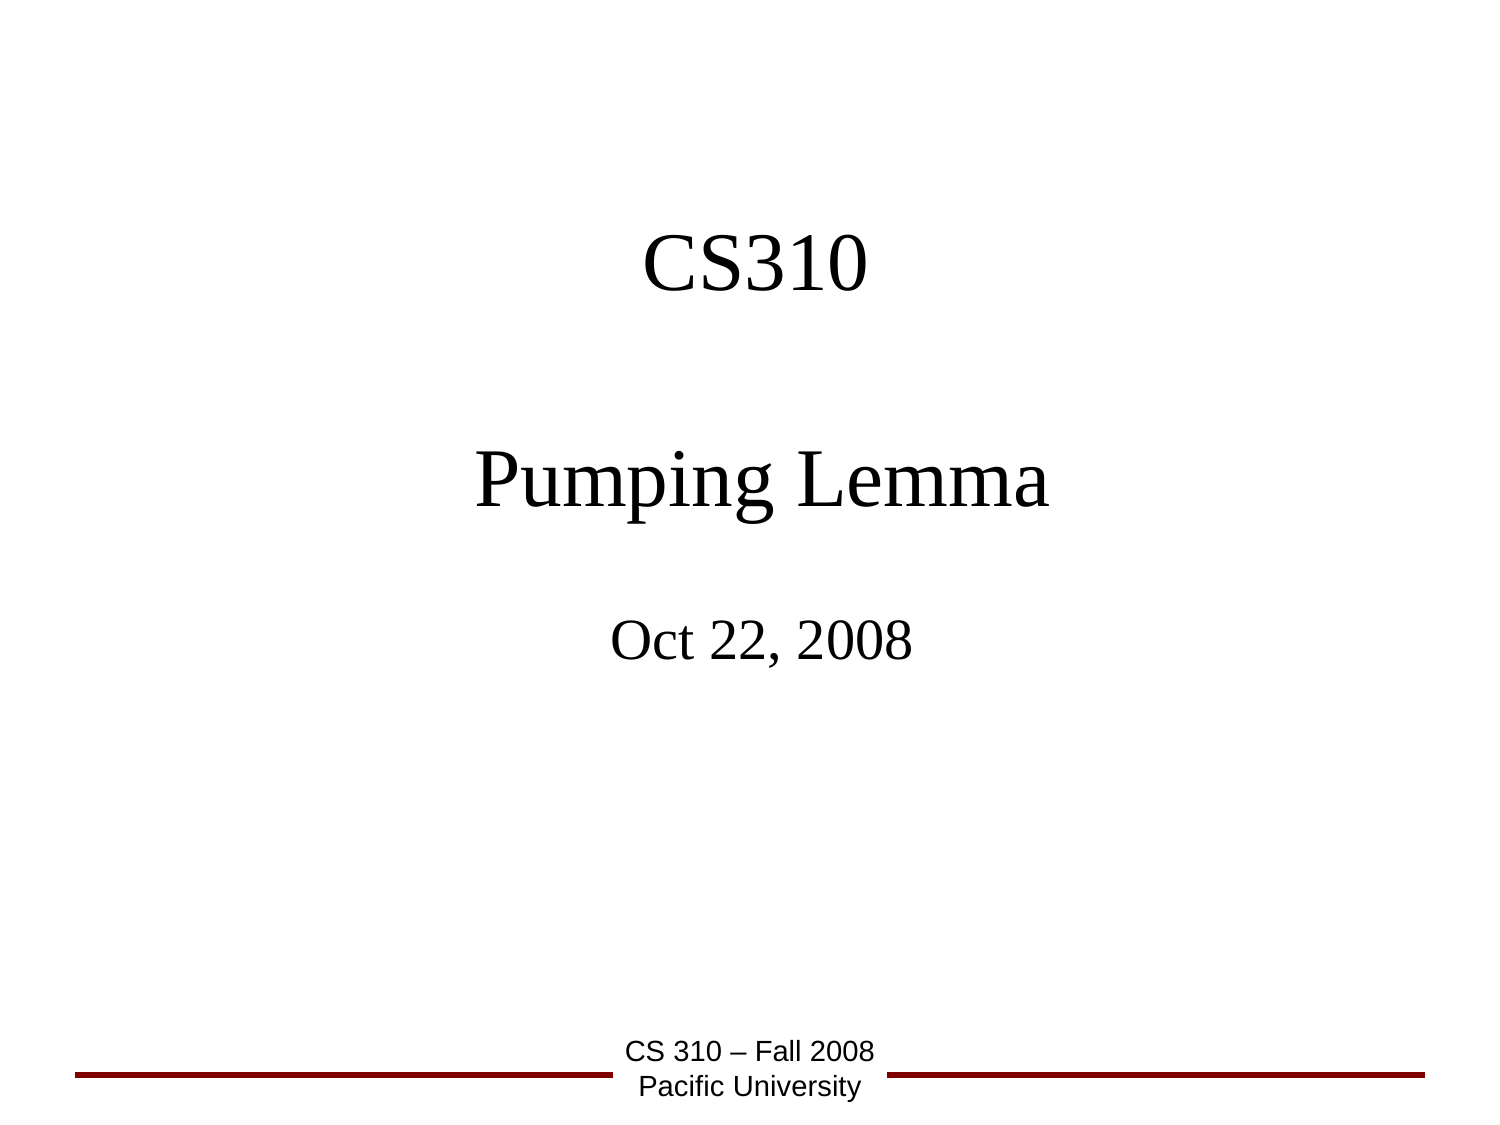

# CS310
Pumping Lemma
Oct 22, 2008